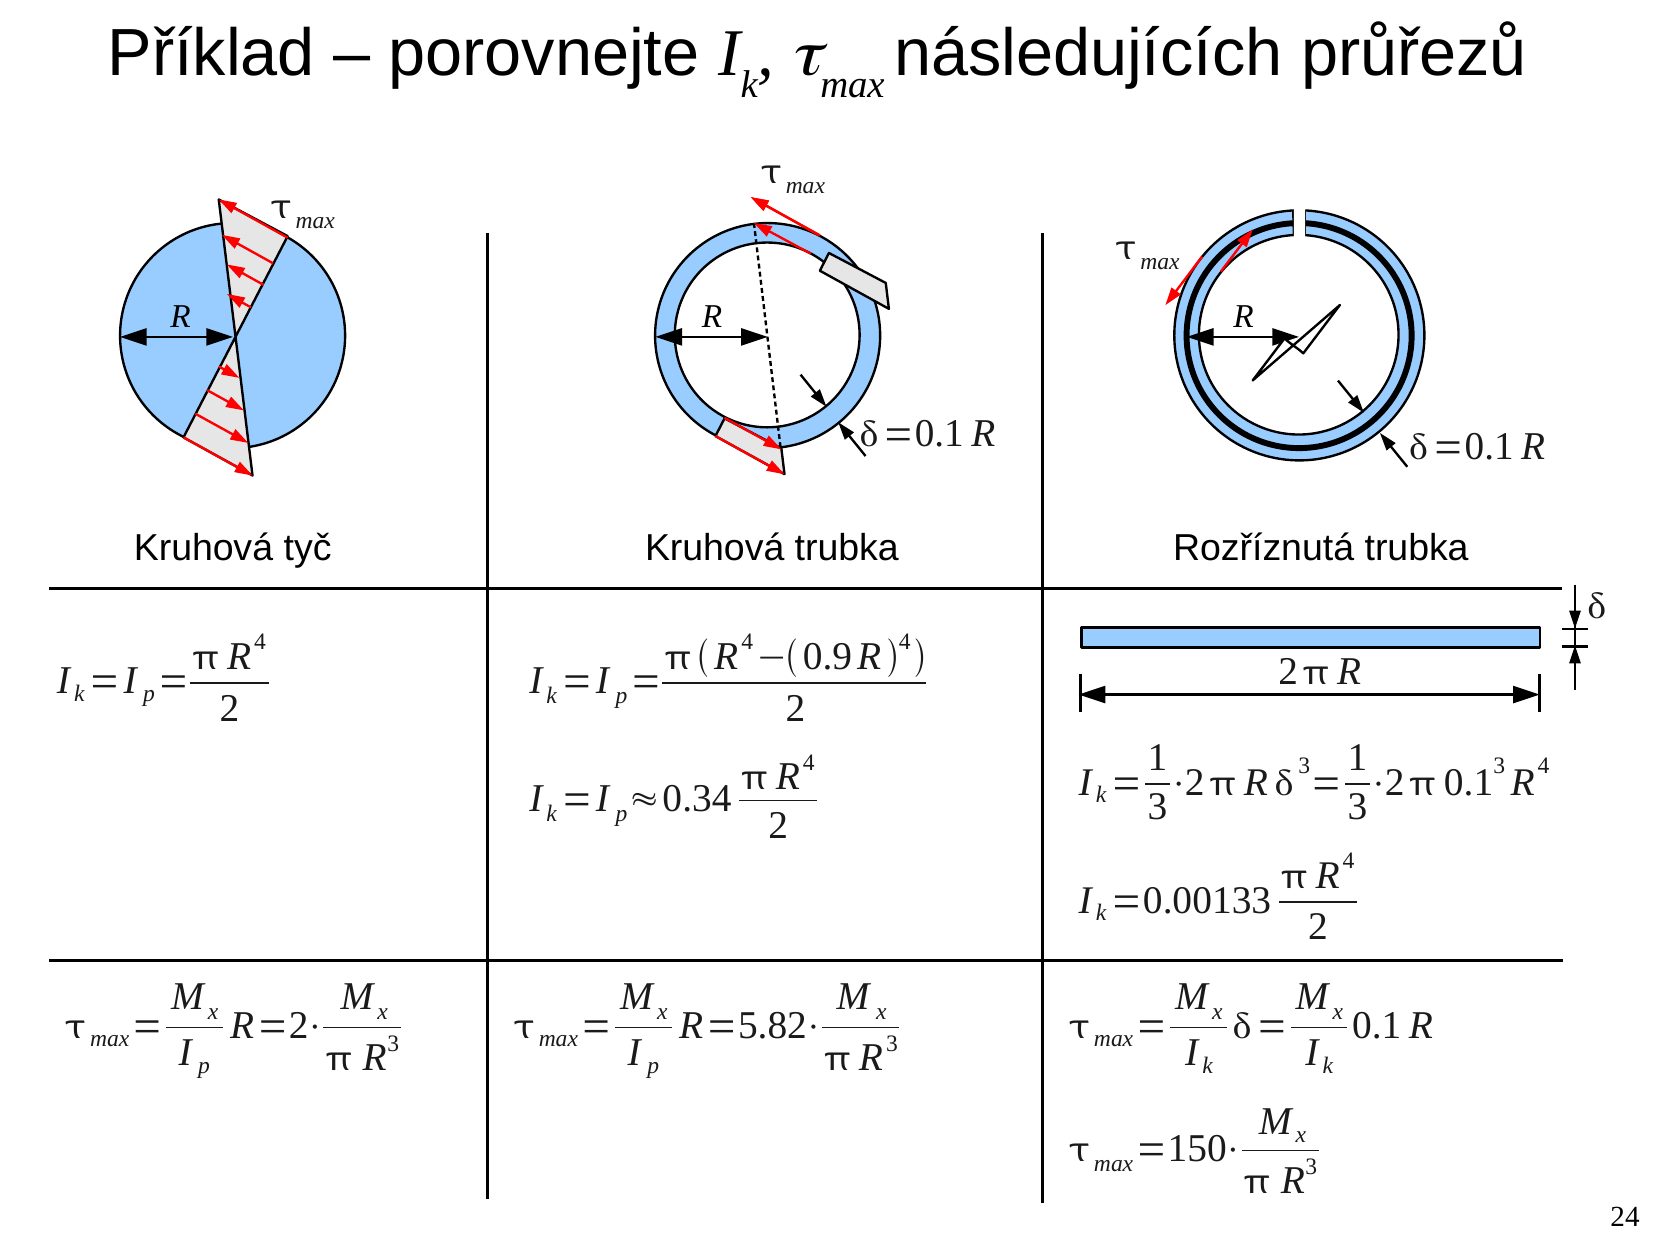

# Příklad – porovnejte Ik, tmax následujících průřezů
R
R
R
Rozříznutá trubka
Kruhová trubka
Kruhová tyč
24